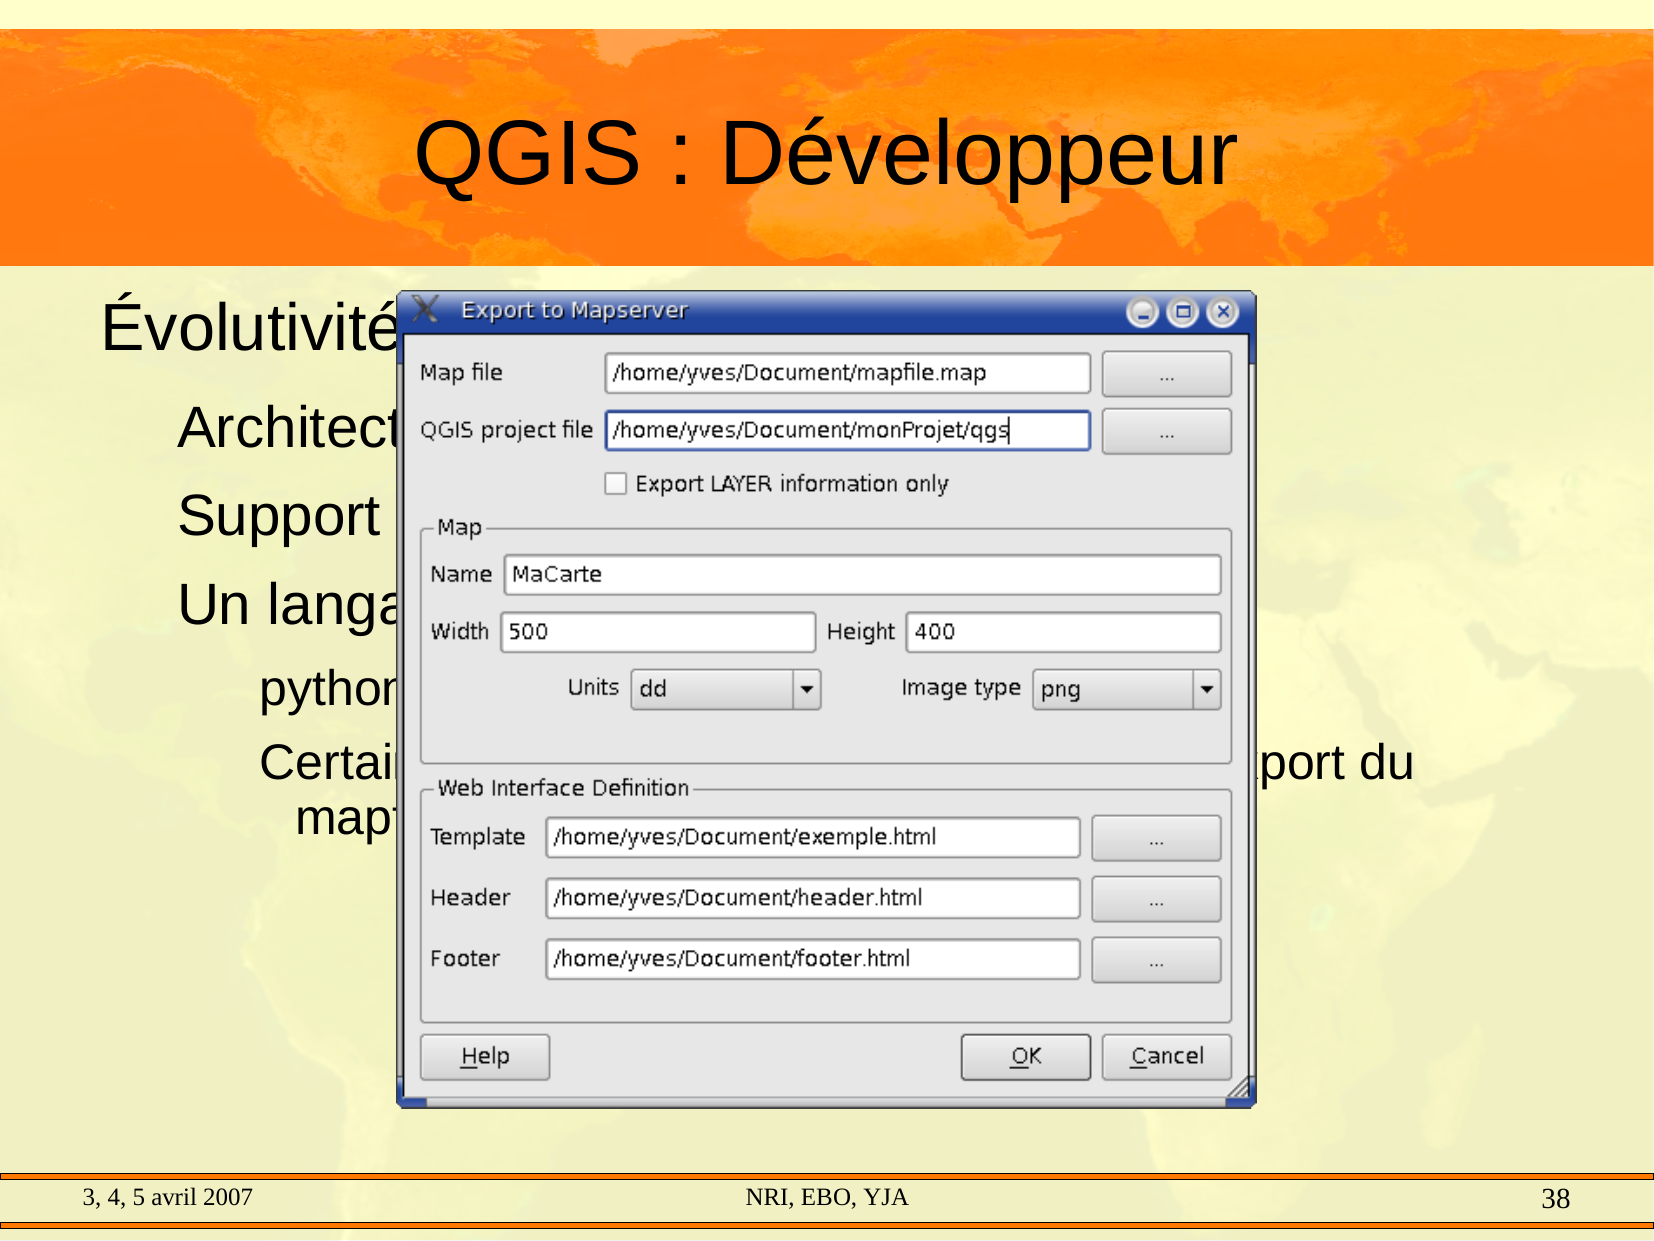

# QGIS : Développeur
Évolutivité
Architecture éclatée en bibliothèques
Support des plugins
Un langage de script :
python
Certains plugins sont déjà écrit en python (export du mapfile)
3, 4, 5 avril 2007
NRI, EBO, YJA
38